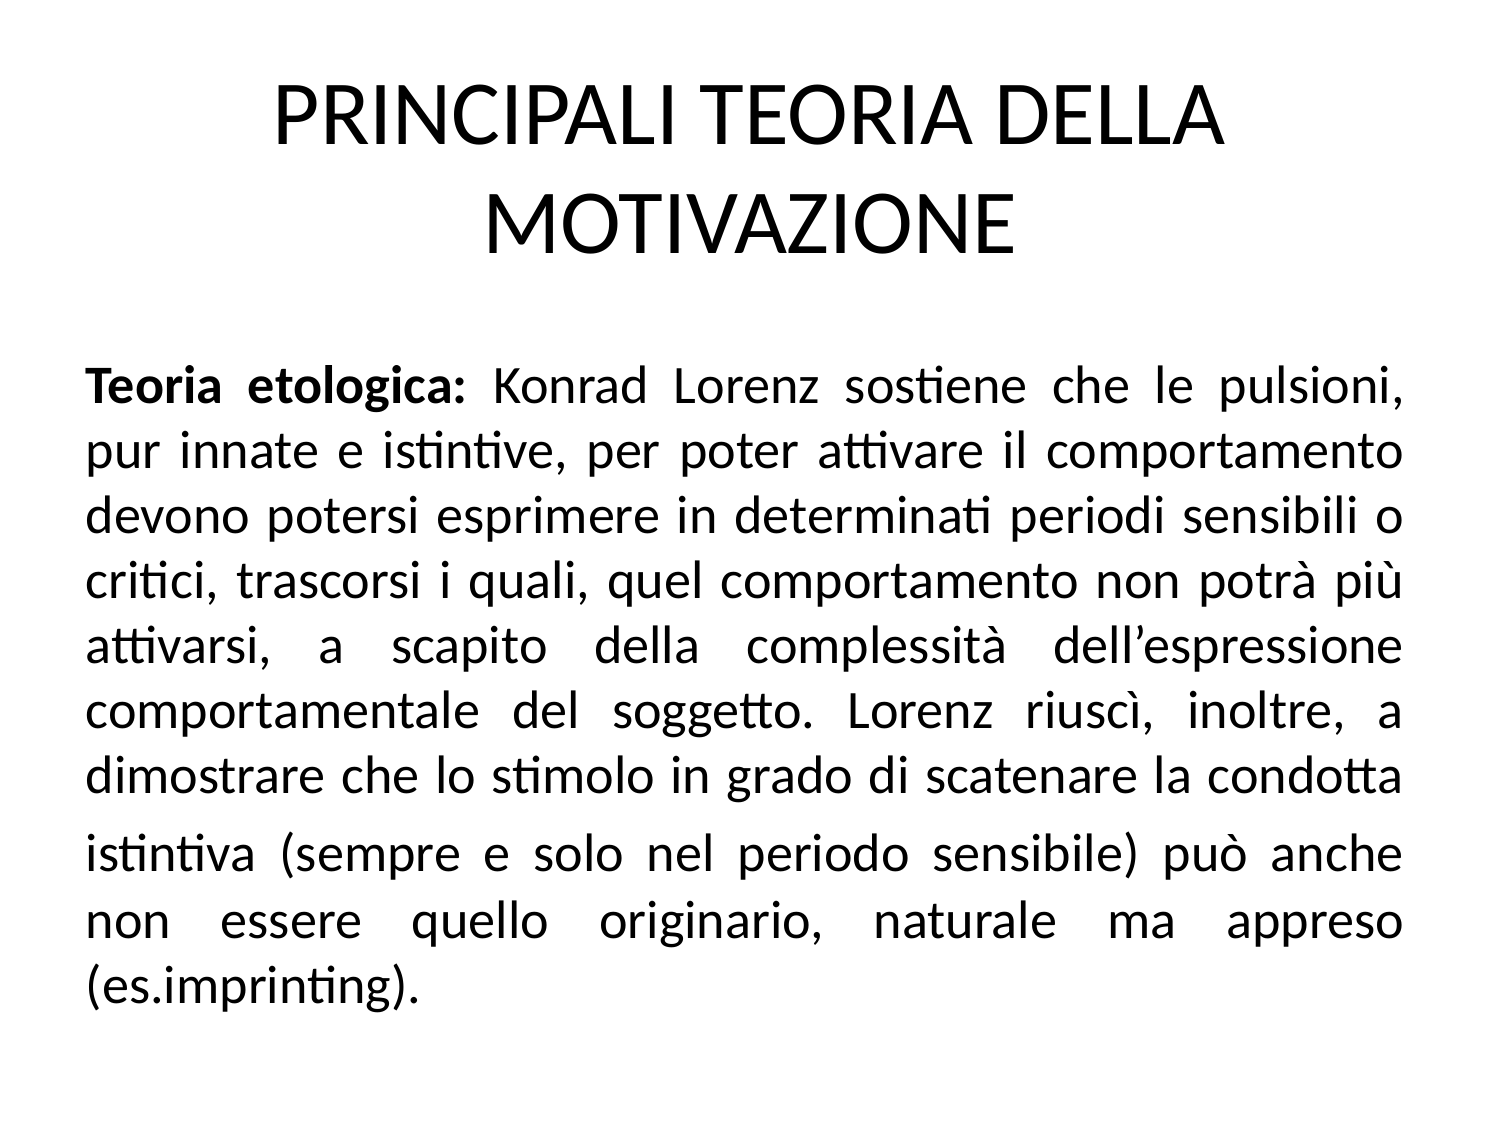

# PRINCIPALI TEORIA DELLA MOTIVAZIONE
Teoria etologica: Konrad Lorenz sostiene che le pulsioni, pur innate e istintive, per poter attivare il comportamento devono potersi esprimere in determinati periodi sensibili o critici, trascorsi i quali, quel comportamento non potrà più attivarsi, a scapito della complessità dell’espressione comportamentale del soggetto. Lorenz riuscì, inoltre, a dimostrare che lo stimolo in grado di scatenare la condotta istintiva (sempre e solo nel periodo sensibile) può anche non essere quello originario, naturale ma appreso (es.imprinting).